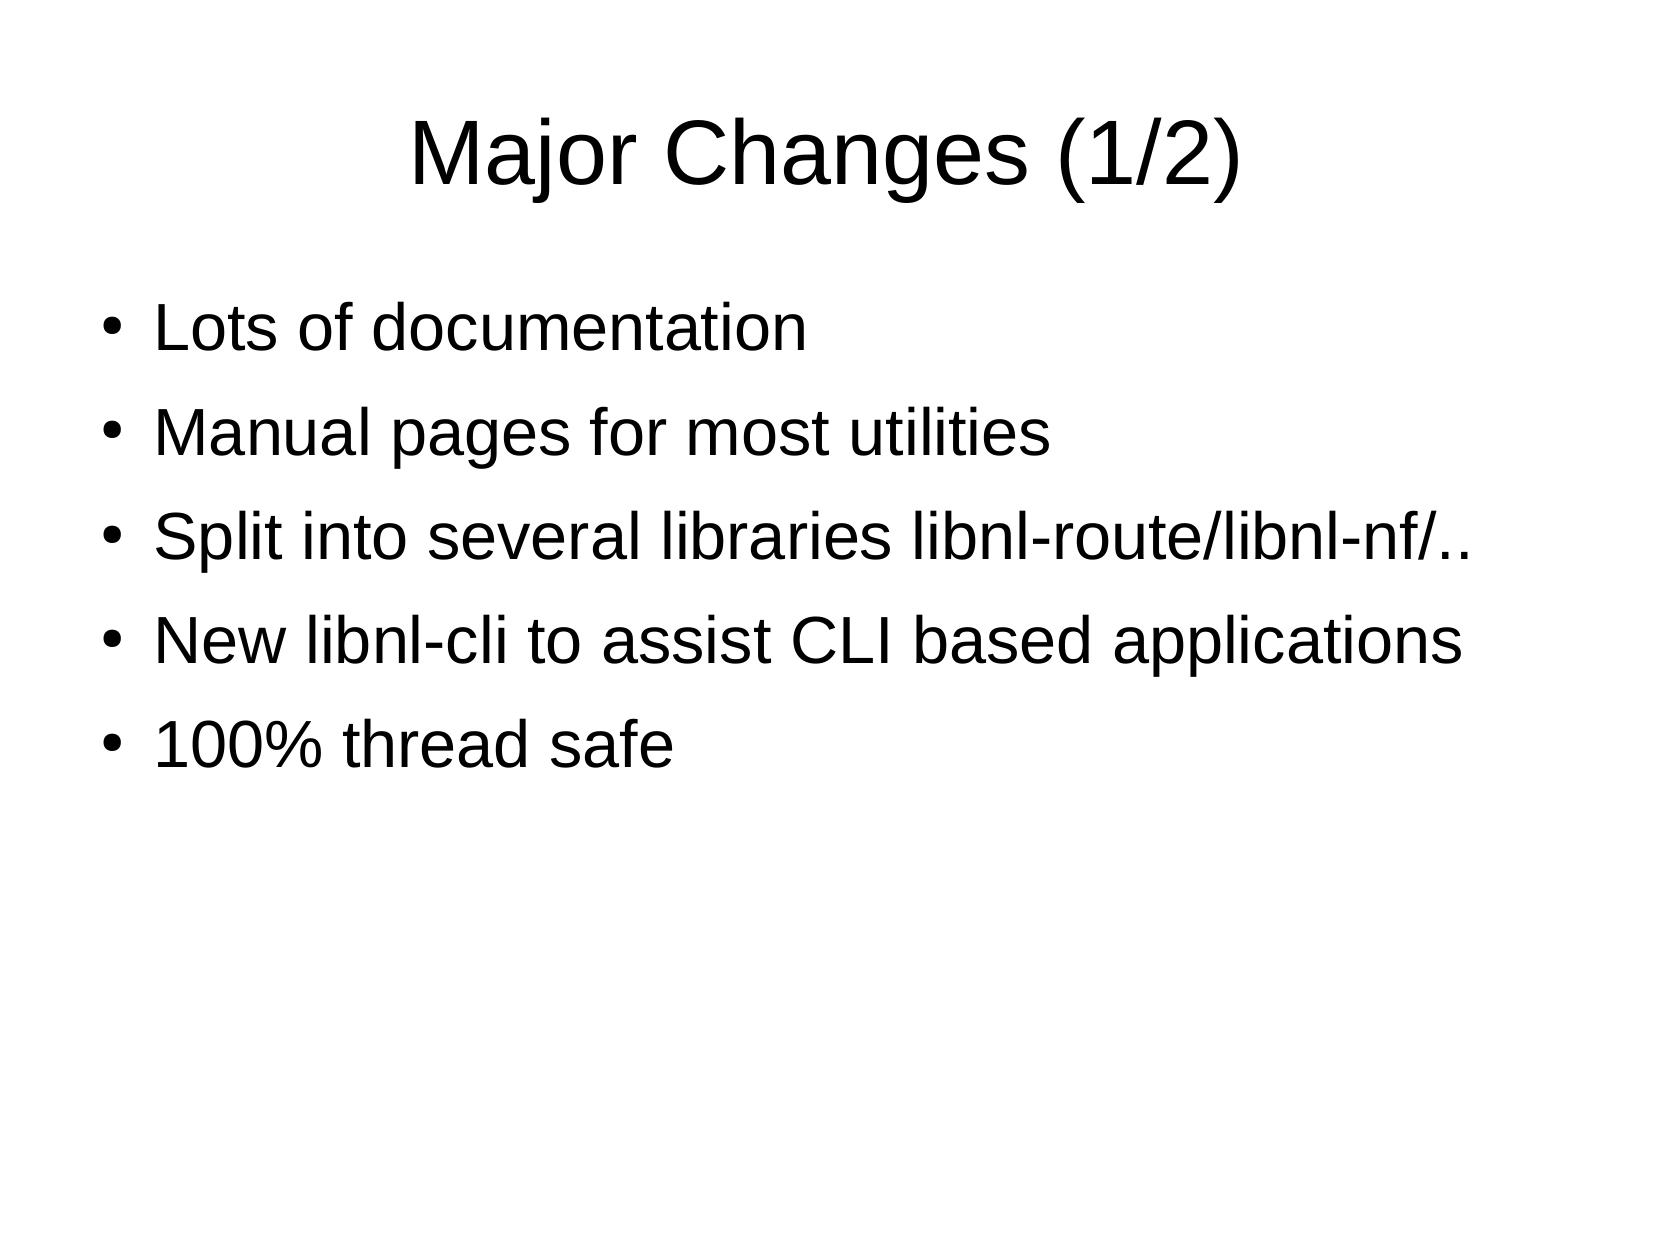

# Major Changes (1/2)
Lots of documentation
Manual pages for most utilities
Split into several libraries libnl-route/libnl-nf/..
New libnl-cli to assist CLI based applications
100% thread safe